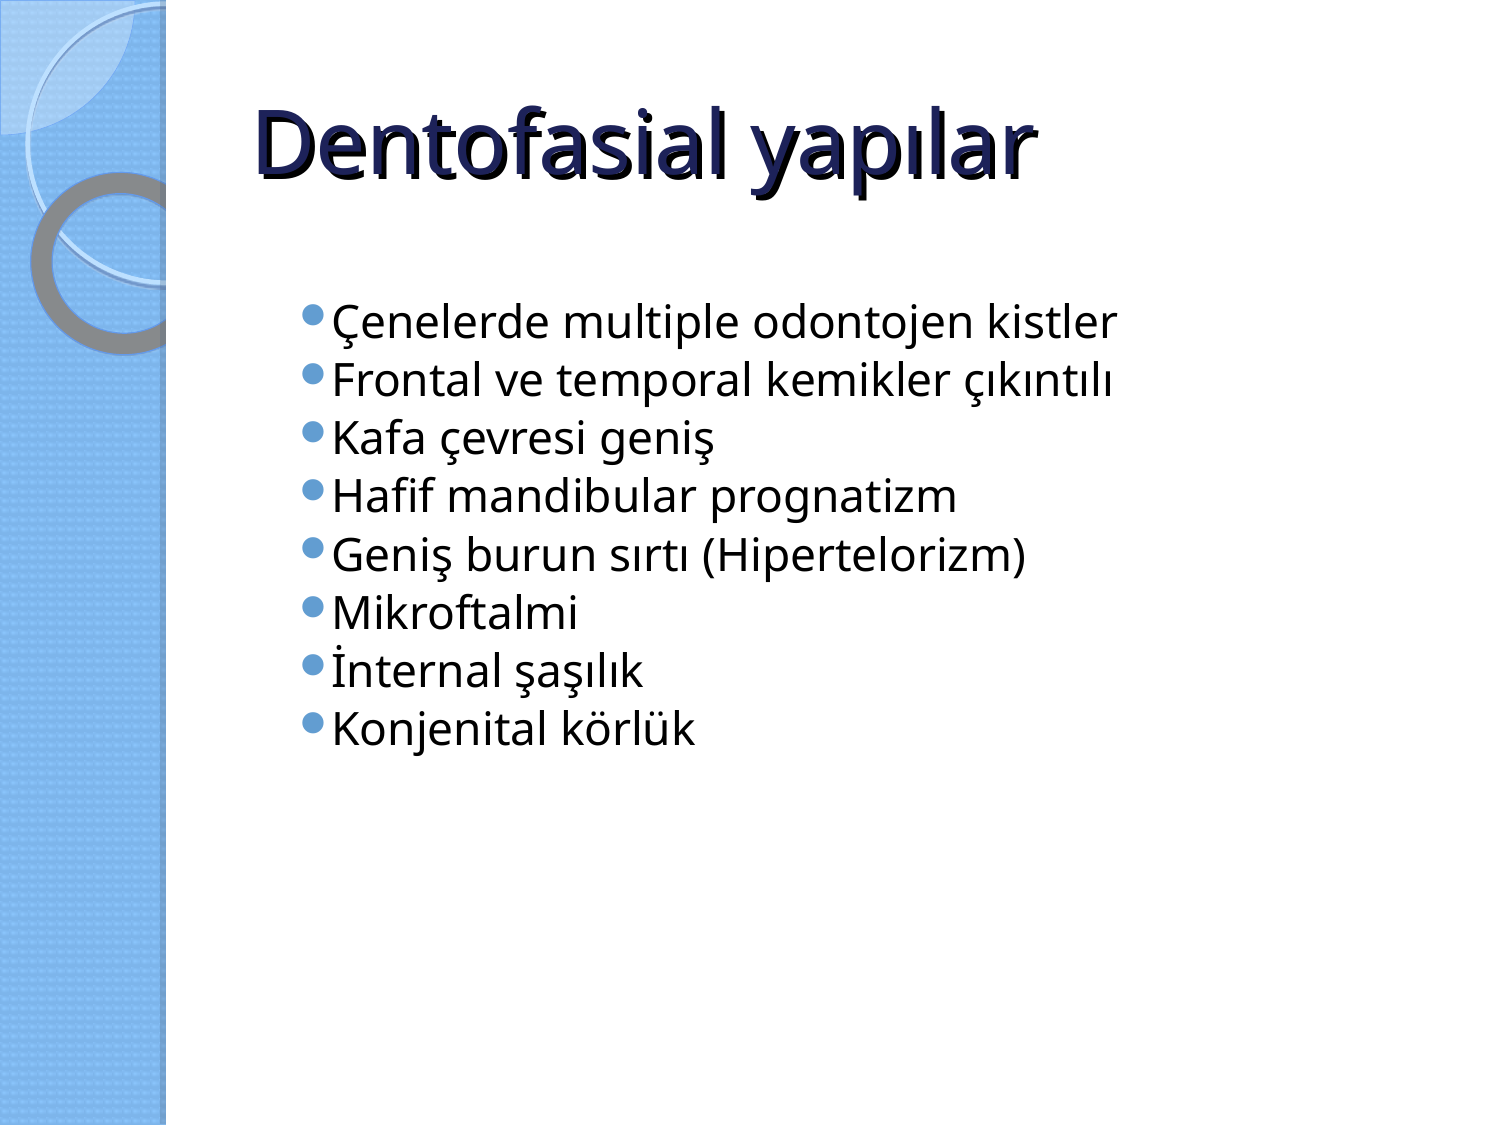

# Dentofasial yapılar
Çenelerde multiple odontojen kistler
Frontal ve temporal kemikler çıkıntılı
Kafa çevresi geniş
Hafif mandibular prognatizm
Geniş burun sırtı (Hipertelorizm)
Mikroftalmi
İnternal şaşılık
Konjenital körlük